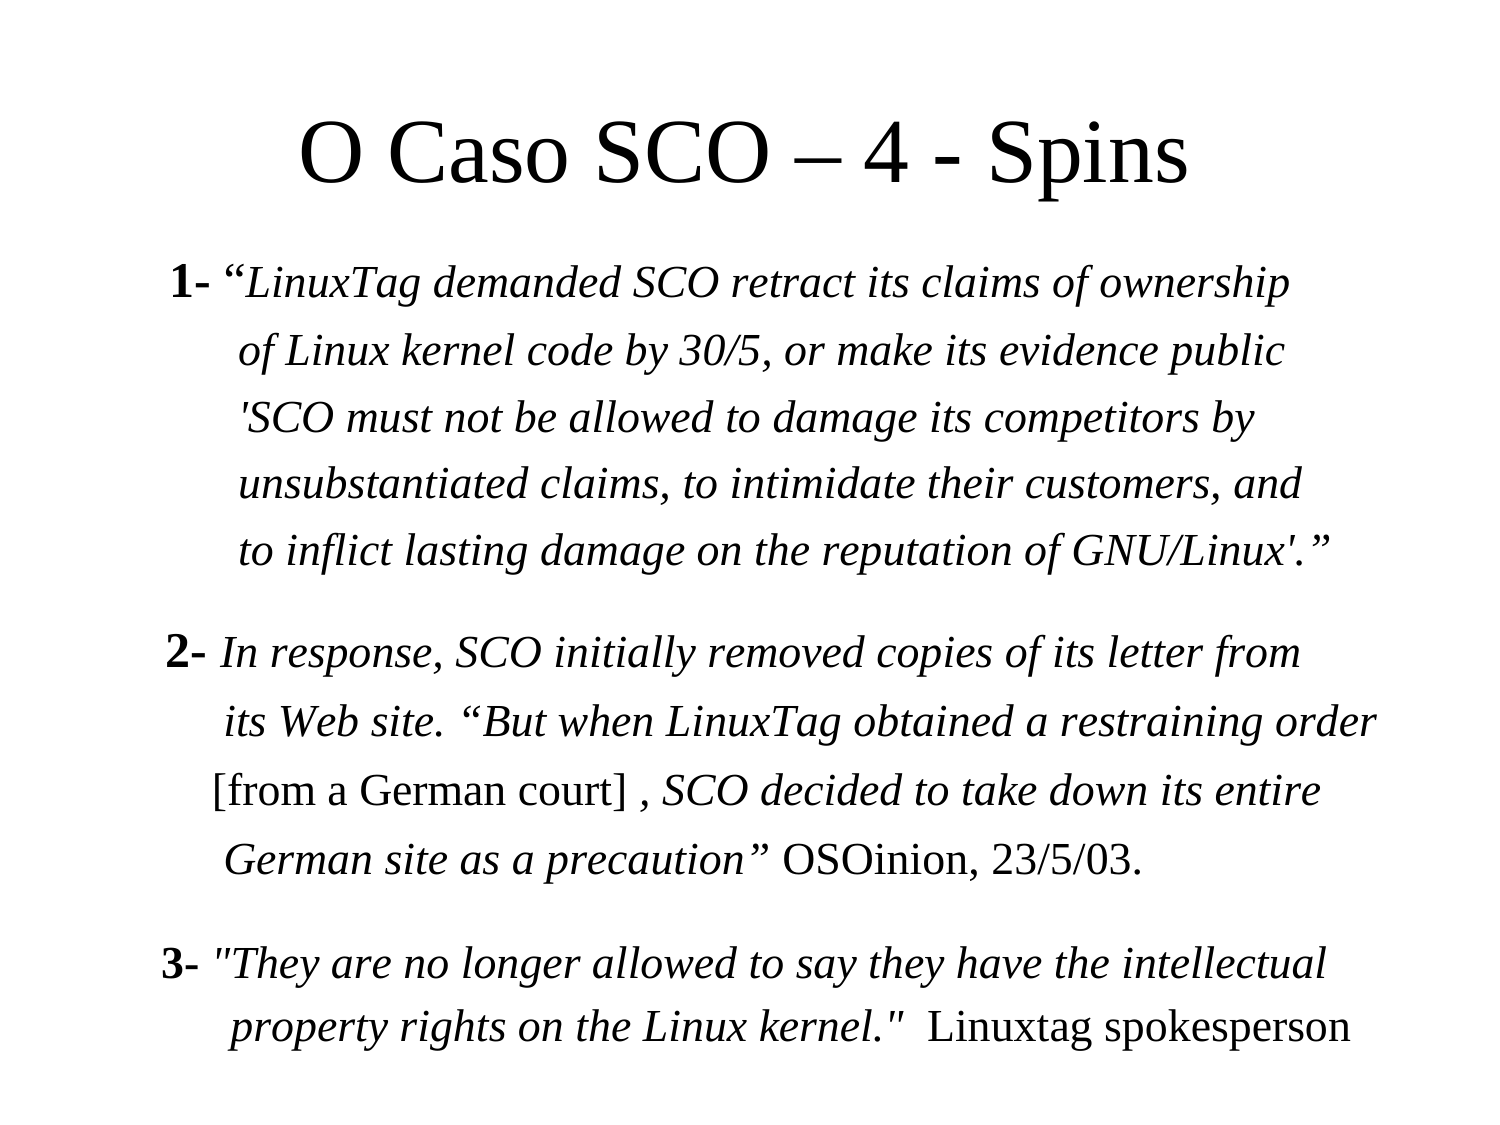

# O Caso SCO – 4 - Spins
1- “LinuxTag demanded SCO retract its claims of ownership
 of Linux kernel code by 30/5, or make its evidence public
 'SCO must not be allowed to damage its competitors by
 unsubstantiated claims, to intimidate their customers, and
 to inflict lasting damage on the reputation of GNU/Linux'.”
2- In response, SCO initially removed copies of its letter from
 its Web site. “But when LinuxTag obtained a restraining order
 [from a German court] , SCO decided to take down its entire
 German site as a precaution” OSOinion, 23/5/03.
3- "They are no longer allowed to say they have the intellectual
 property rights on the Linux kernel." Linuxtag spokesperson